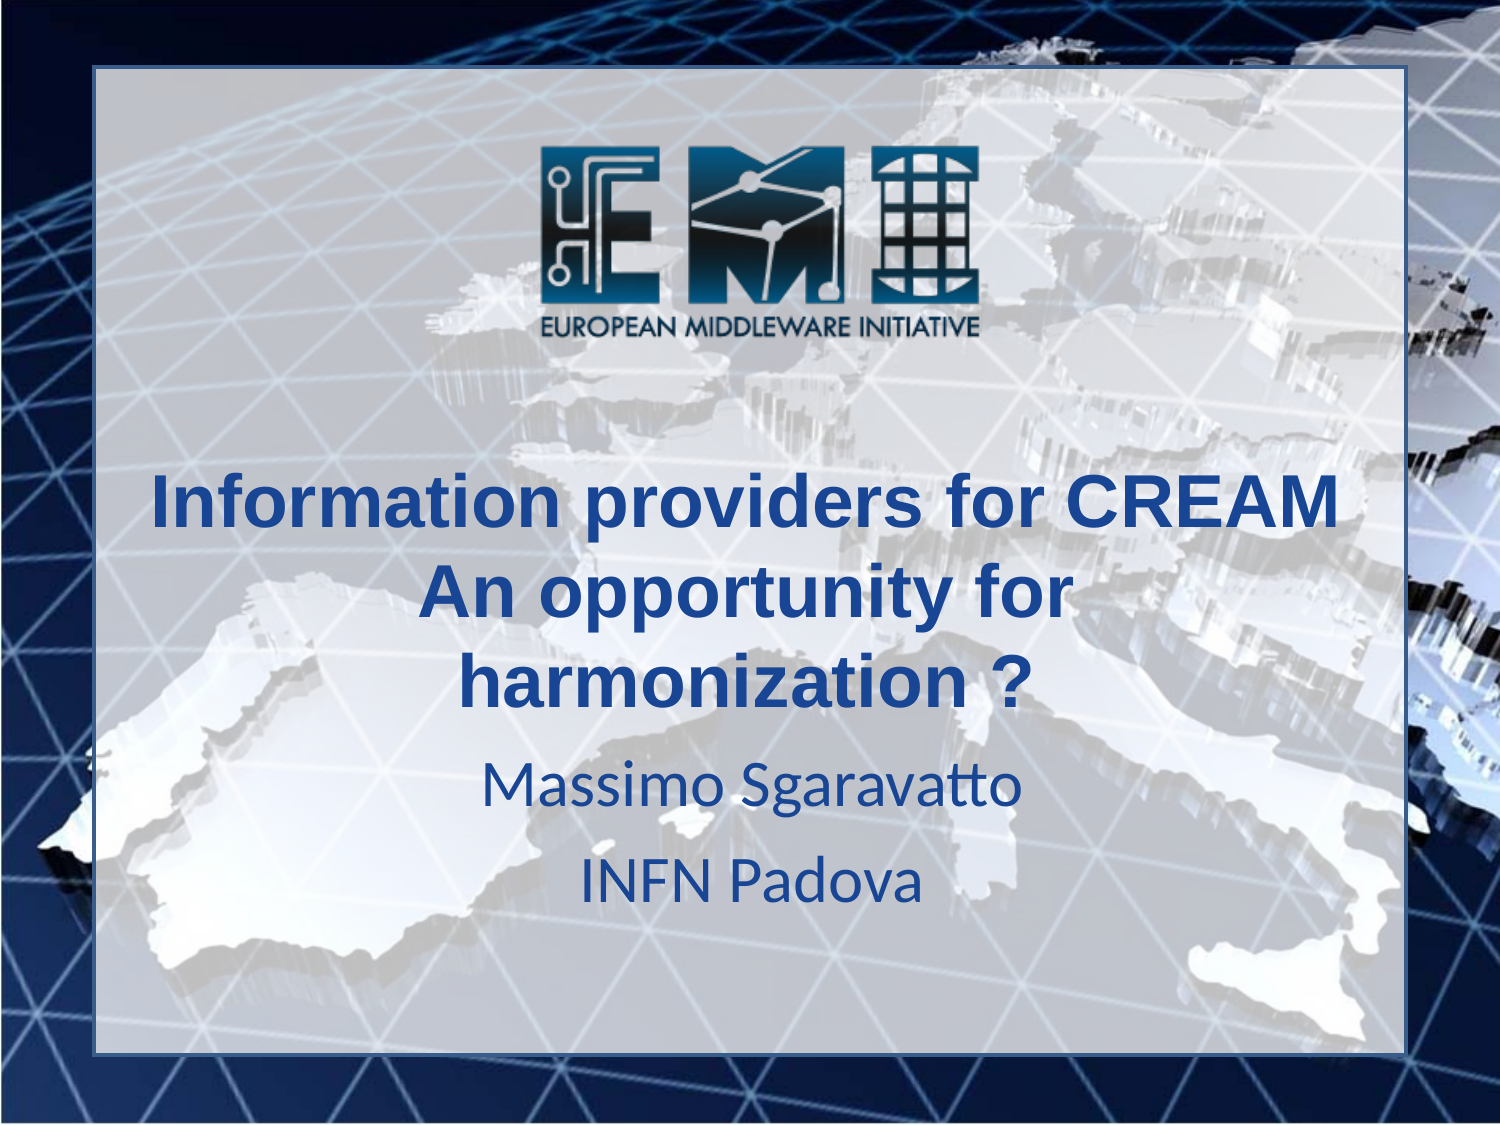

# Information providers for CREAM An opportunity for harmonization ?
Massimo Sgaravatto
INFN Padova